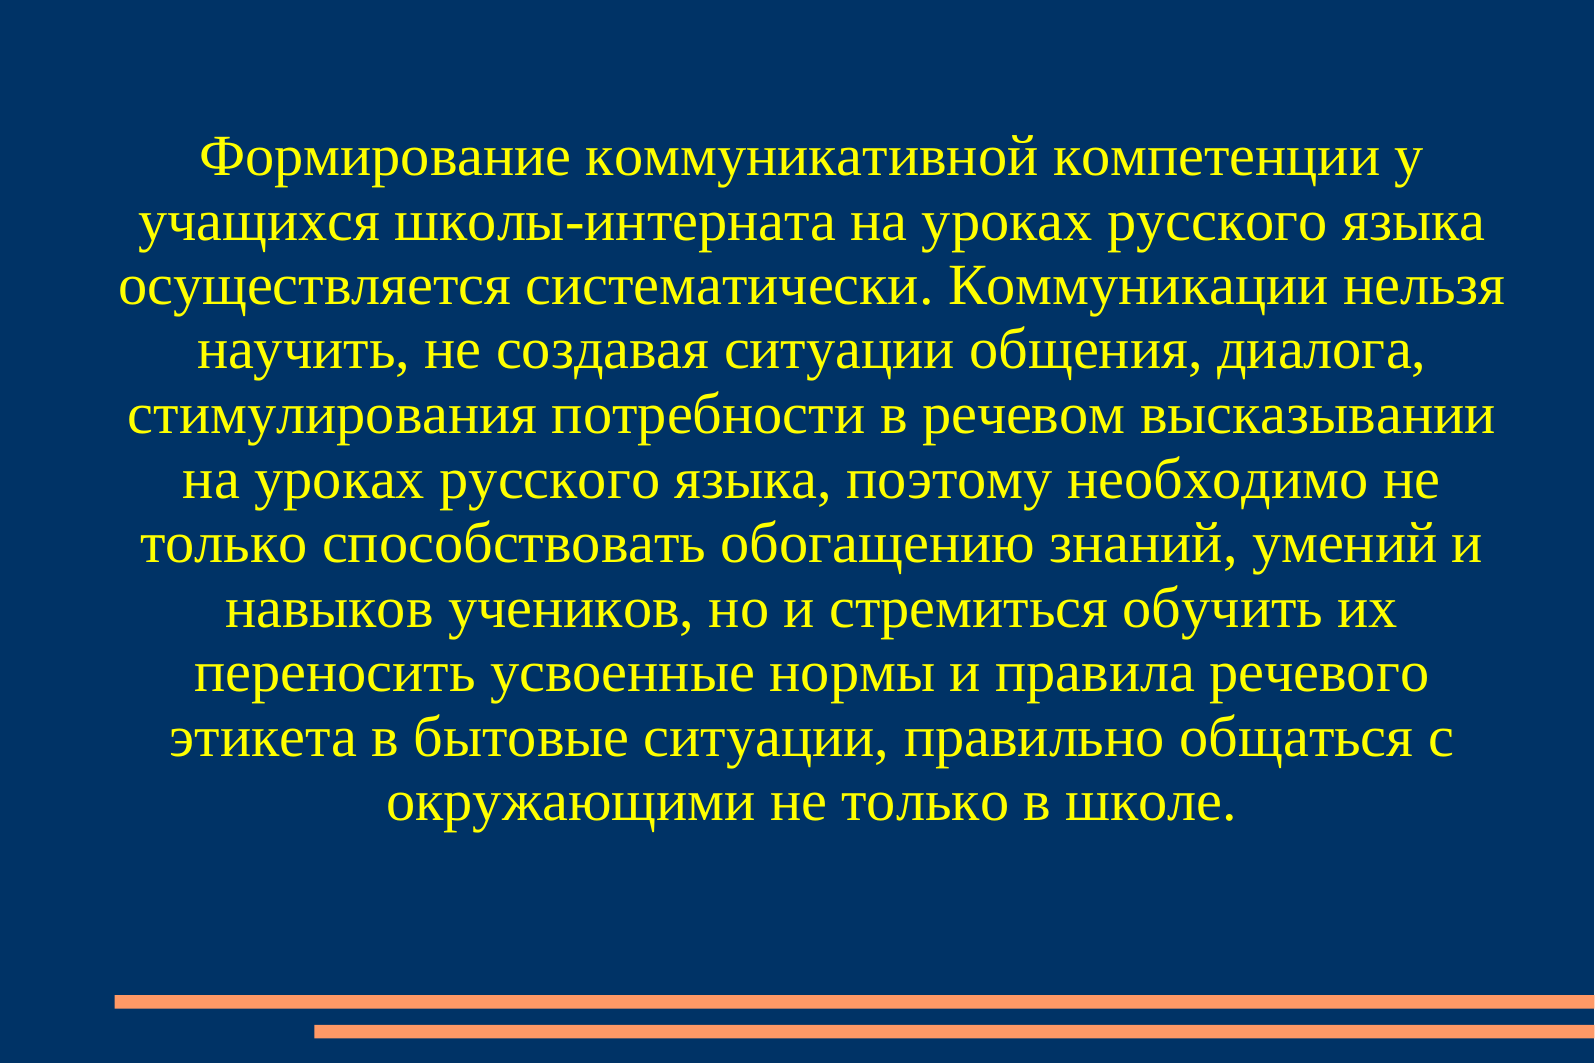

Формирование коммуникативной компетенции у учащихся школы-интерната на уроках русского языка осуществляется систематически. Коммуникации нельзя научить, не создавая ситуации общения, диалога, стимулирования потребности в речевом высказывании на уроках русского языка, поэтому необходимо не только способствовать обогащению знаний, умений и навыков учеников, но и стремиться обучить их переносить усвоенные нормы и правила речевого этикета в бытовые ситуации, правильно общаться с окружающими не только в школе.